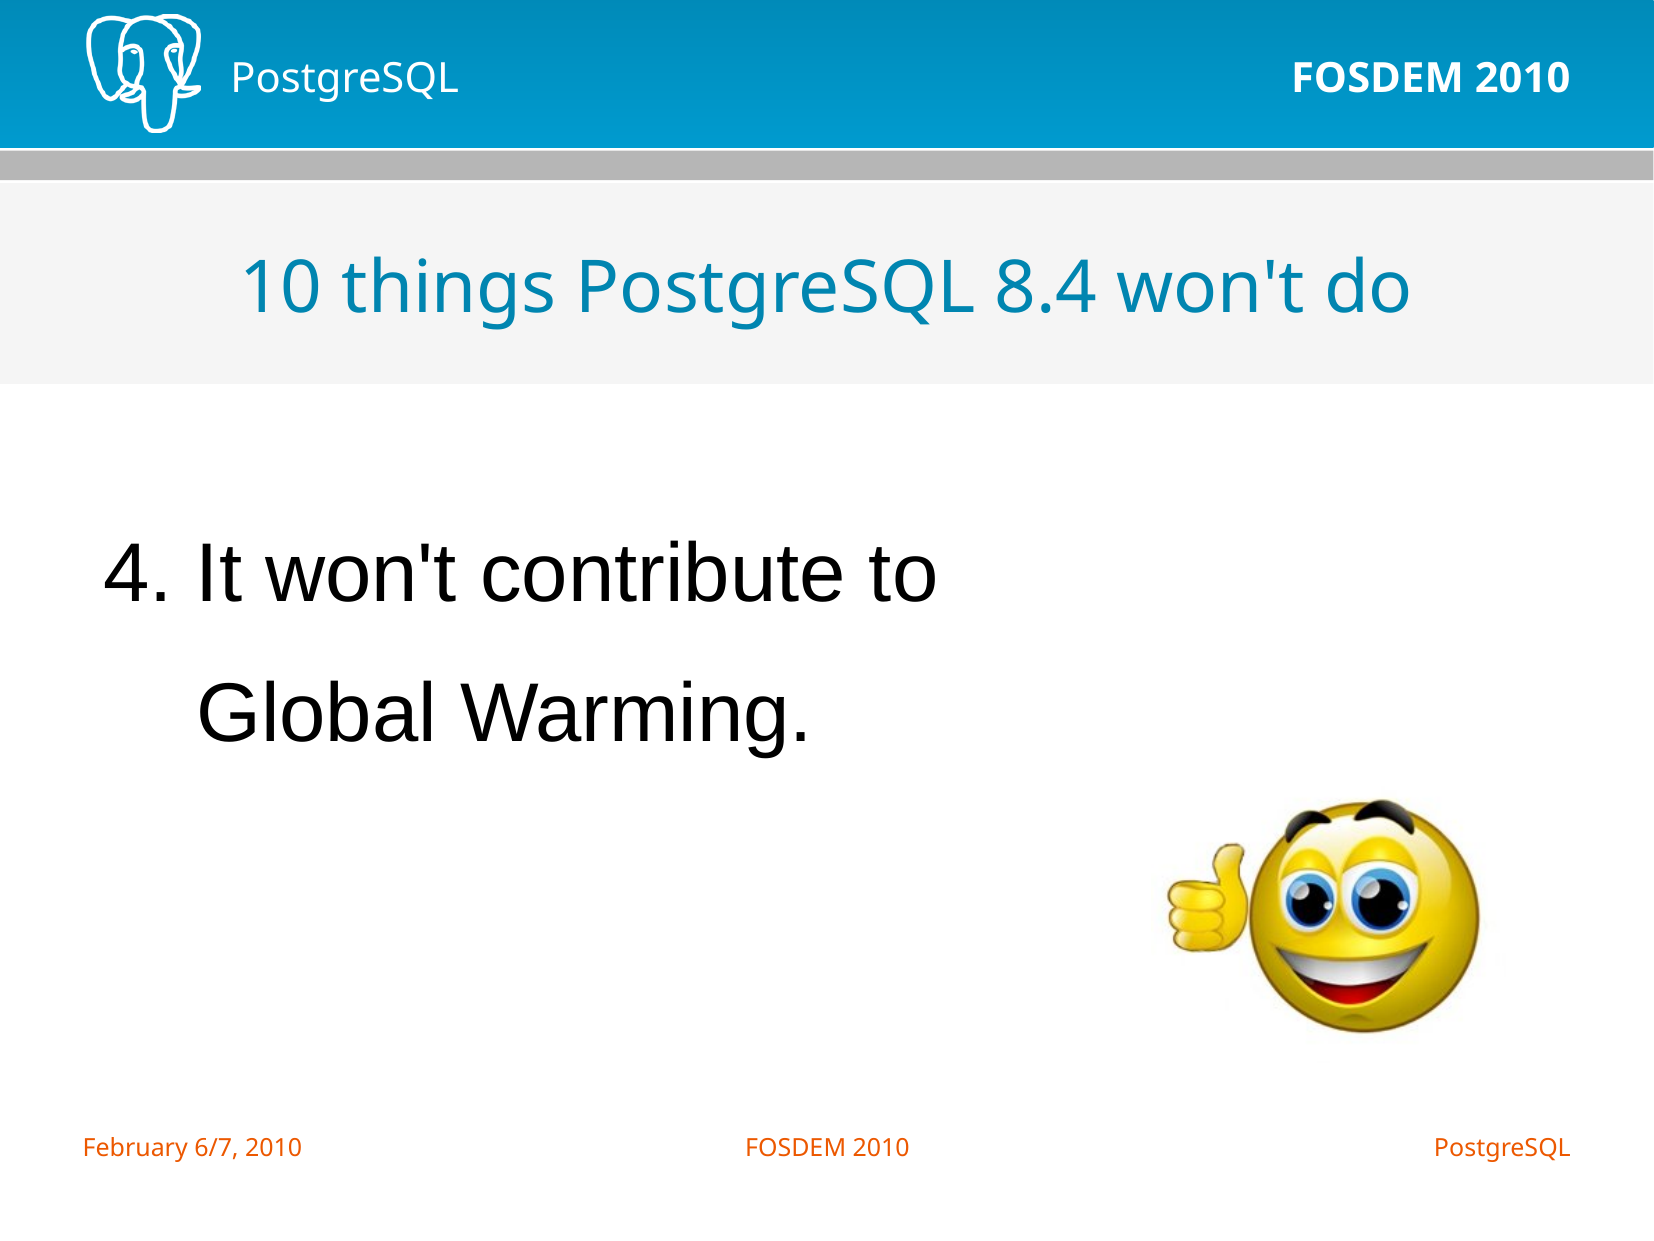

# 10 things PostgreSQL 8.4 won't do
4. It won't contribute to
 Global Warming.
10